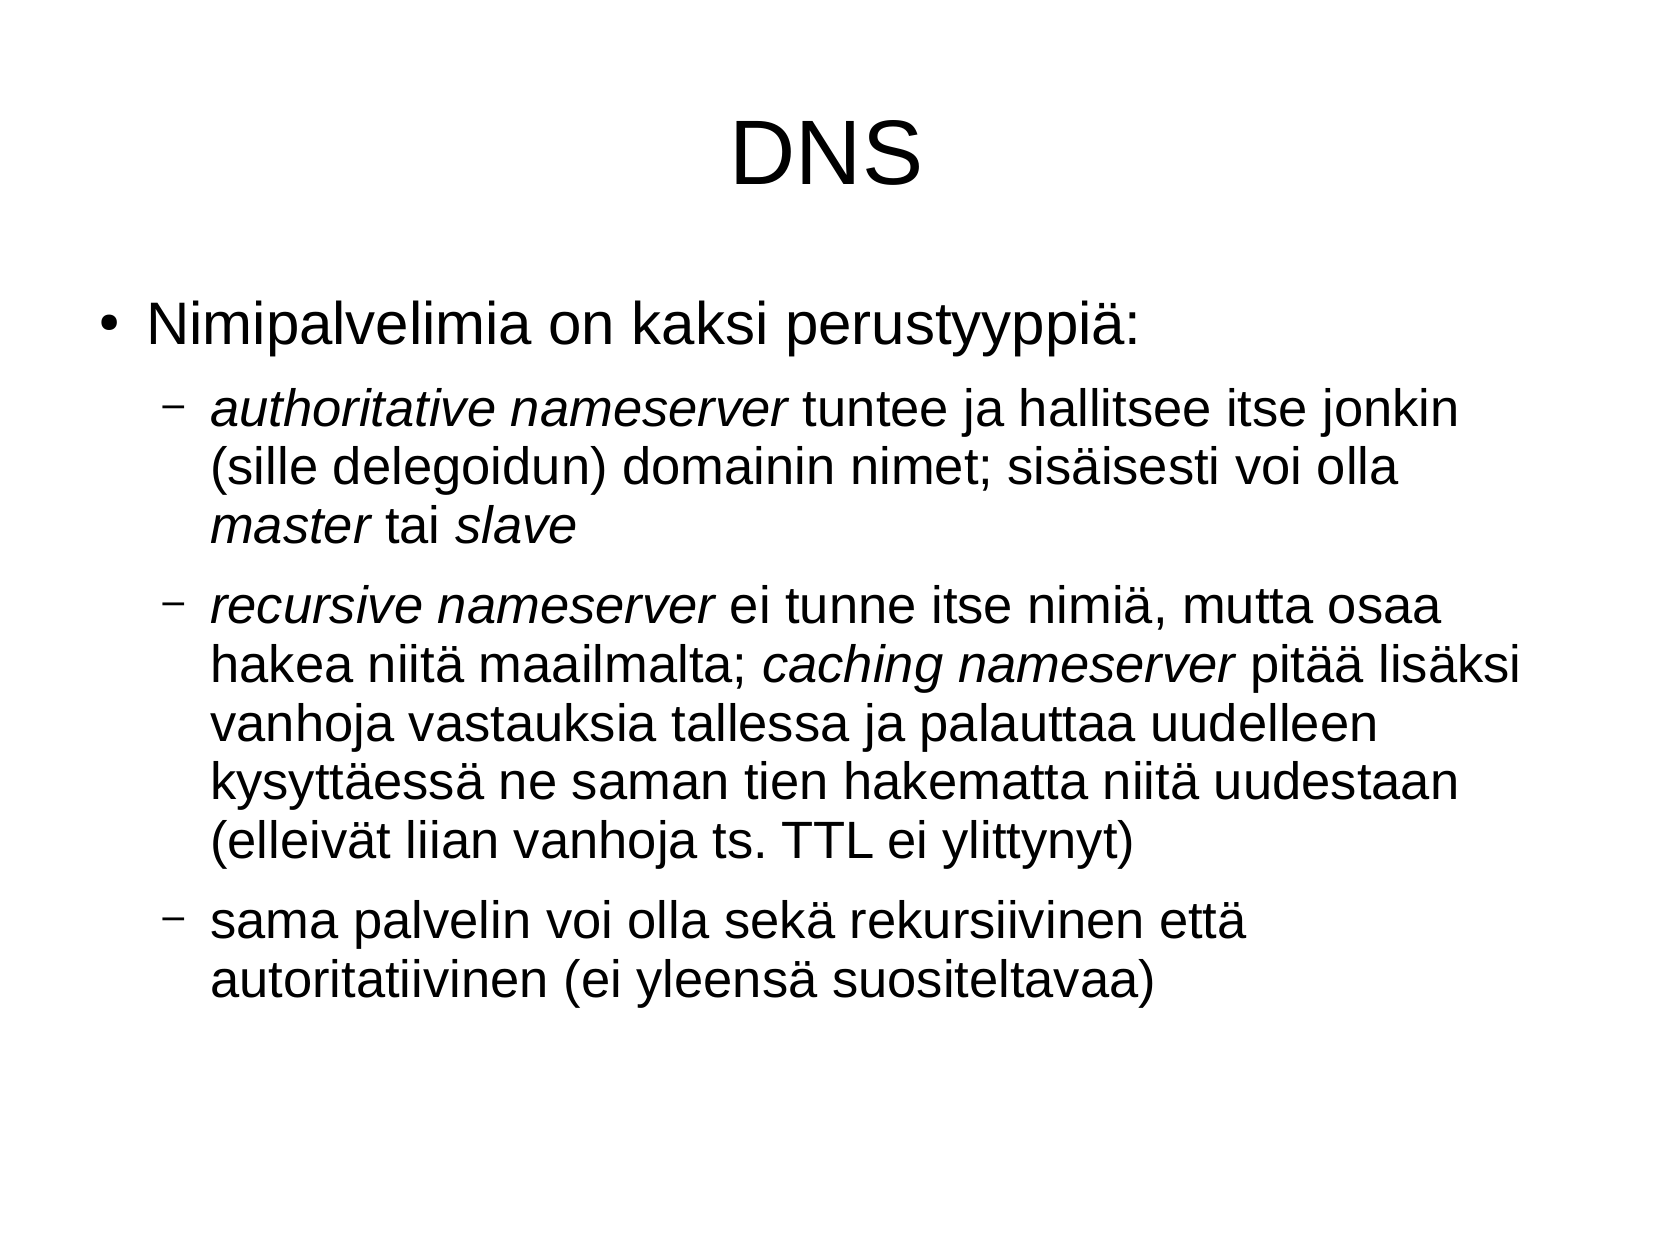

# DNS
Nimipalvelimia on kaksi perustyyppiä:
authoritative nameserver tuntee ja hallitsee itse jonkin (sille delegoidun) domainin nimet; sisäisesti voi olla master tai slave
recursive nameserver ei tunne itse nimiä, mutta osaa hakea niitä maailmalta; caching nameserver pitää lisäksi vanhoja vastauksia tallessa ja palauttaa uudelleen kysyttäessä ne saman tien hakematta niitä uudestaan (elleivät liian vanhoja ts. TTL ei ylittynyt)
sama palvelin voi olla sekä rekursiivinen että autoritatiivinen (ei yleensä suositeltavaa)